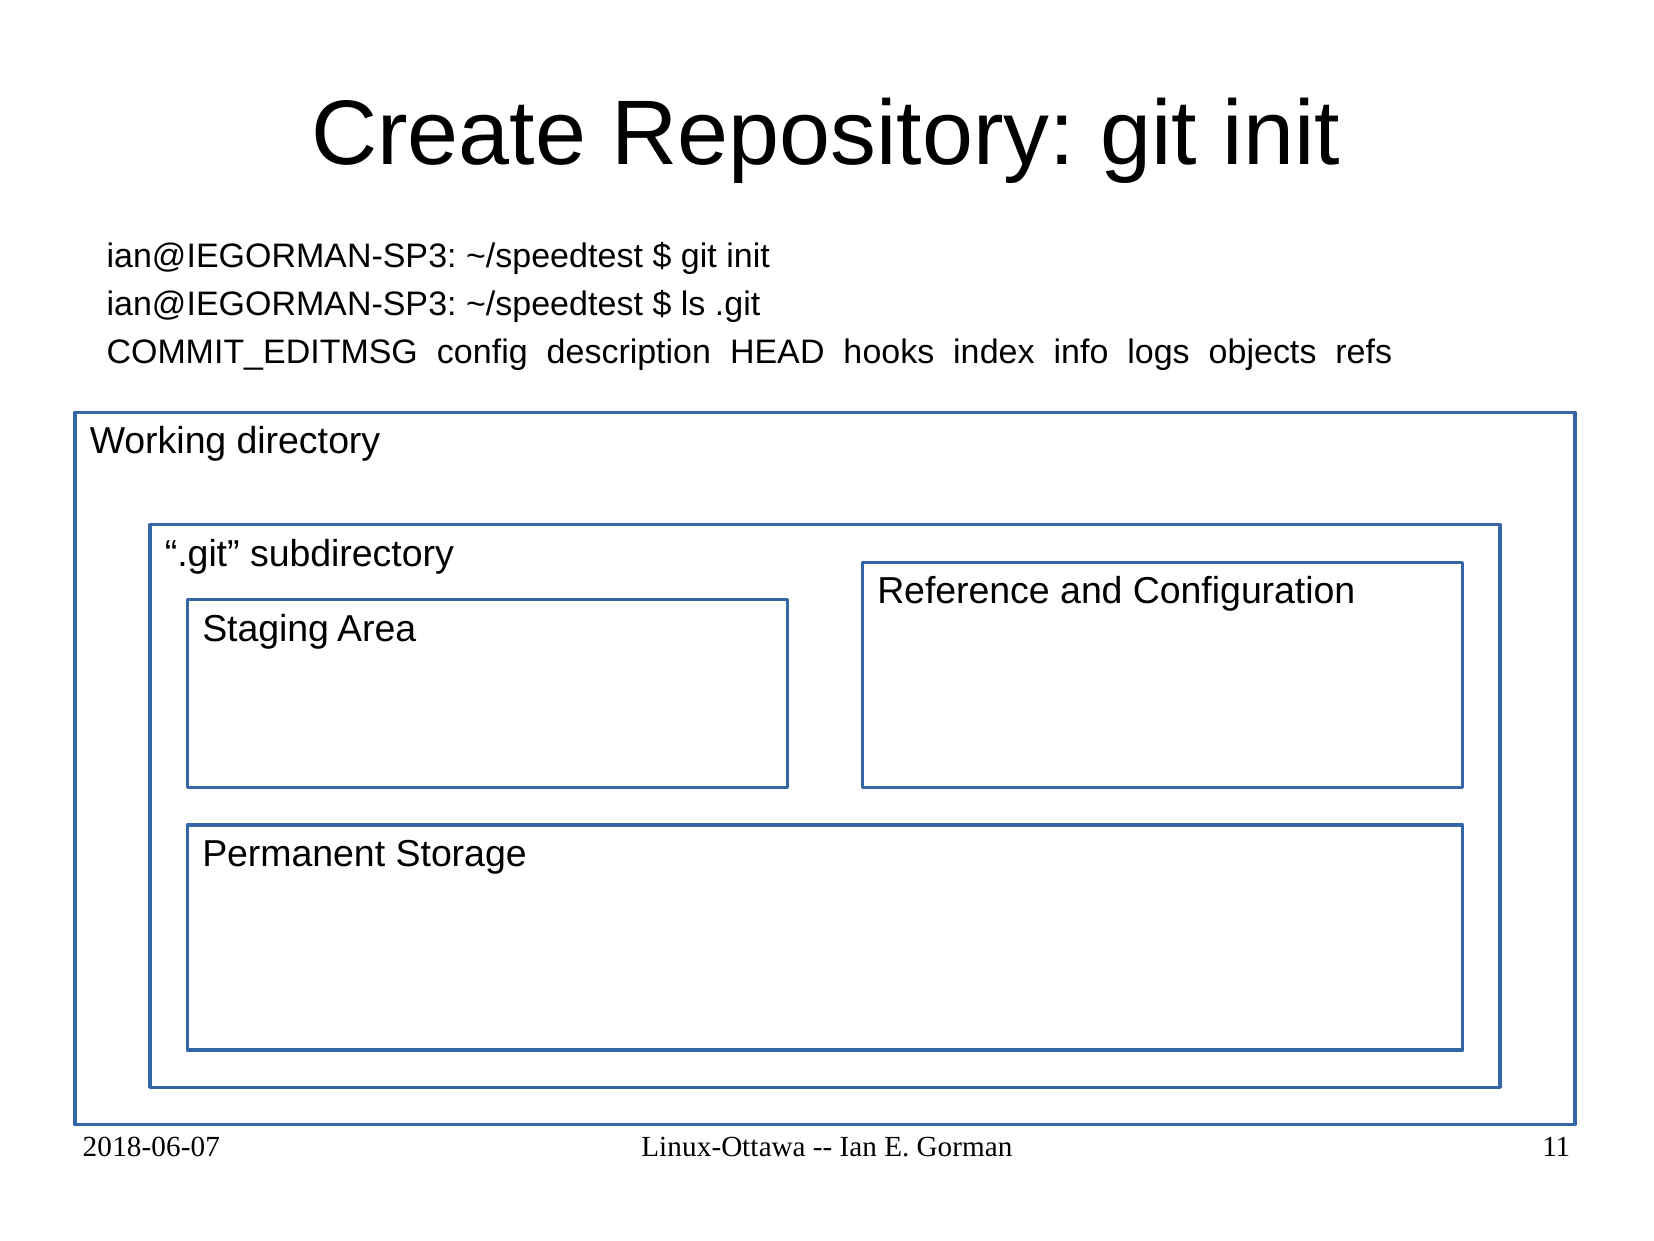

# Create Repository: git init
ian@IEGORMAN-SP3: ~/speedtest $ git init
ian@IEGORMAN-SP3: ~/speedtest $ ls .git
COMMIT_EDITMSG config description HEAD hooks index info logs objects refs
Working directory
“.git” subdirectory
Reference and Configuration
Staging Area
Permanent Storage
2018-06-07
Linux-Ottawa -- Ian E. Gorman
11